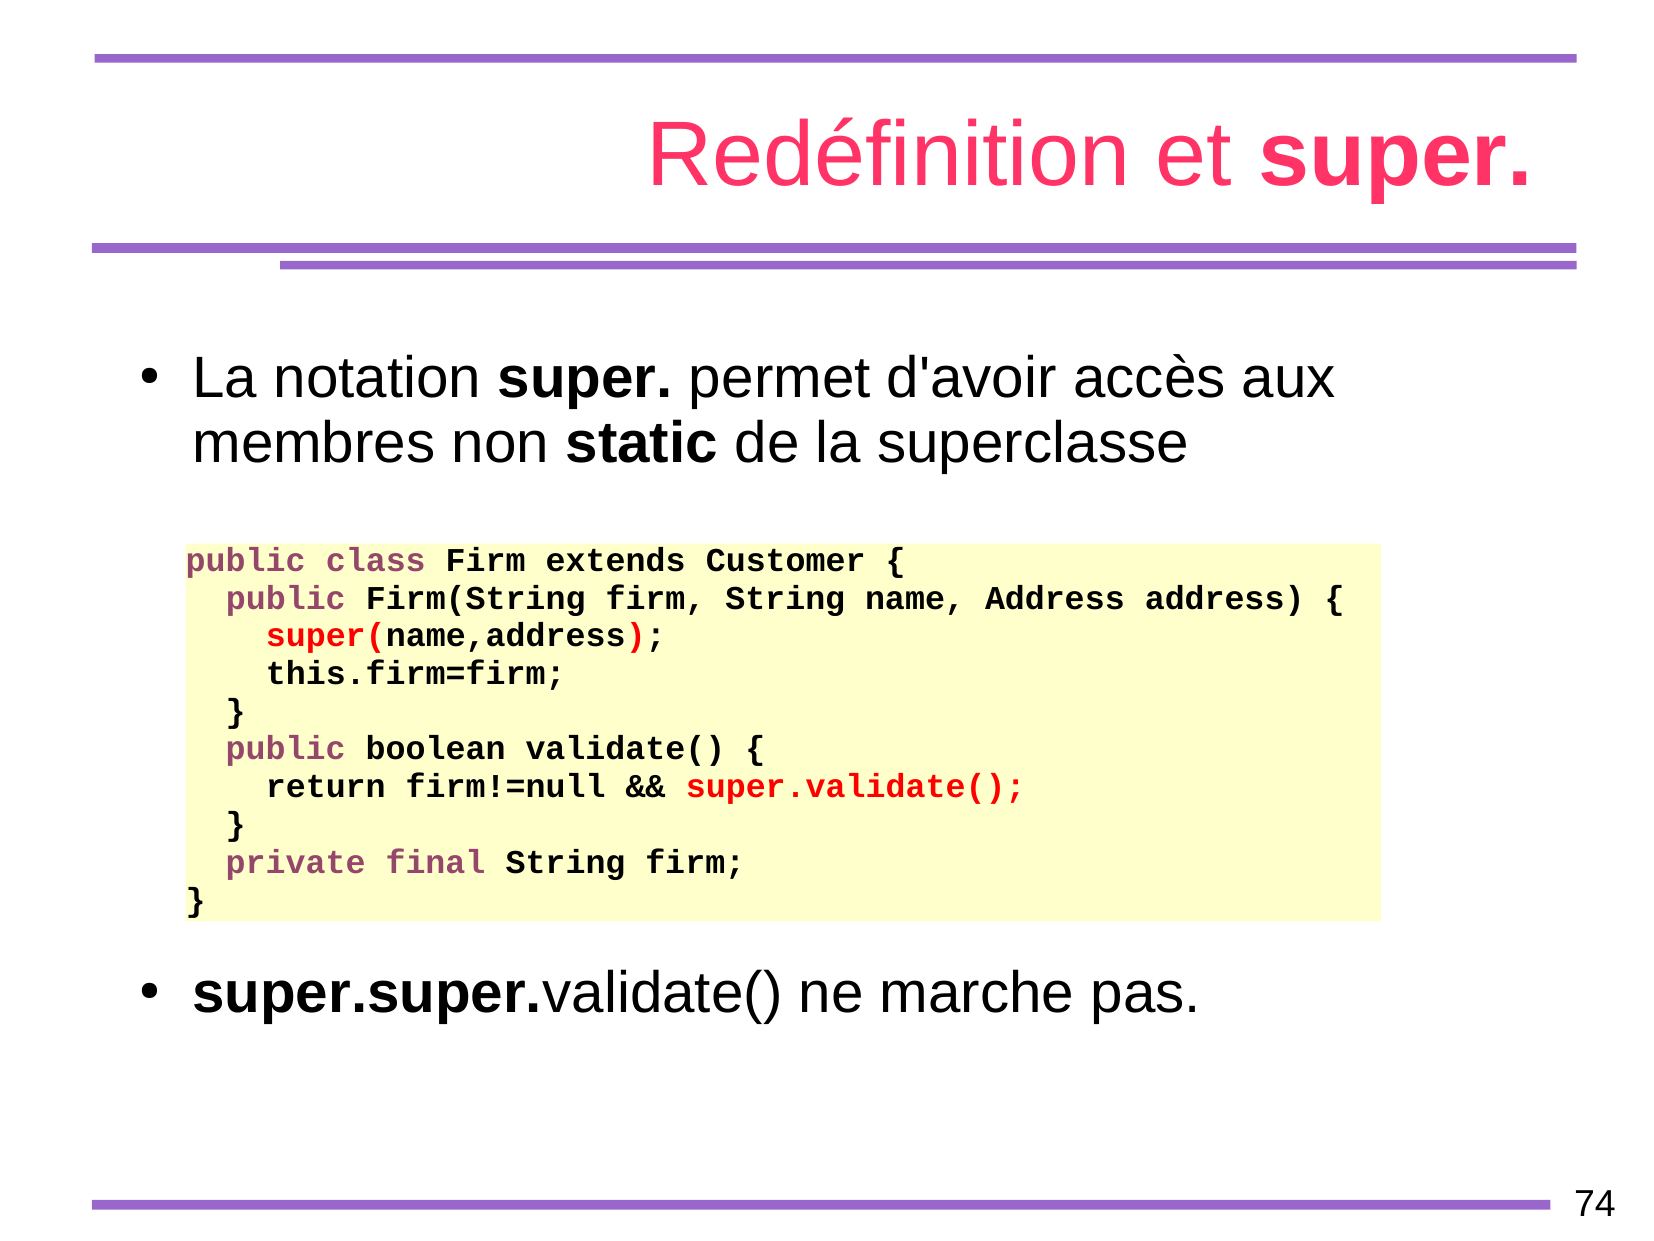

# Redéfinition et super.
La notation super. permet d'avoir accès aux membres non static de la superclasse
super.super.validate() ne marche pas.
public class Firm extends Customer {
 public Firm(String firm, String name, Address address) {
 super(name,address);
 this.firm=firm;
 }
 public boolean validate() {
 return firm!=null && super.validate();
 }
 private final String firm;
}